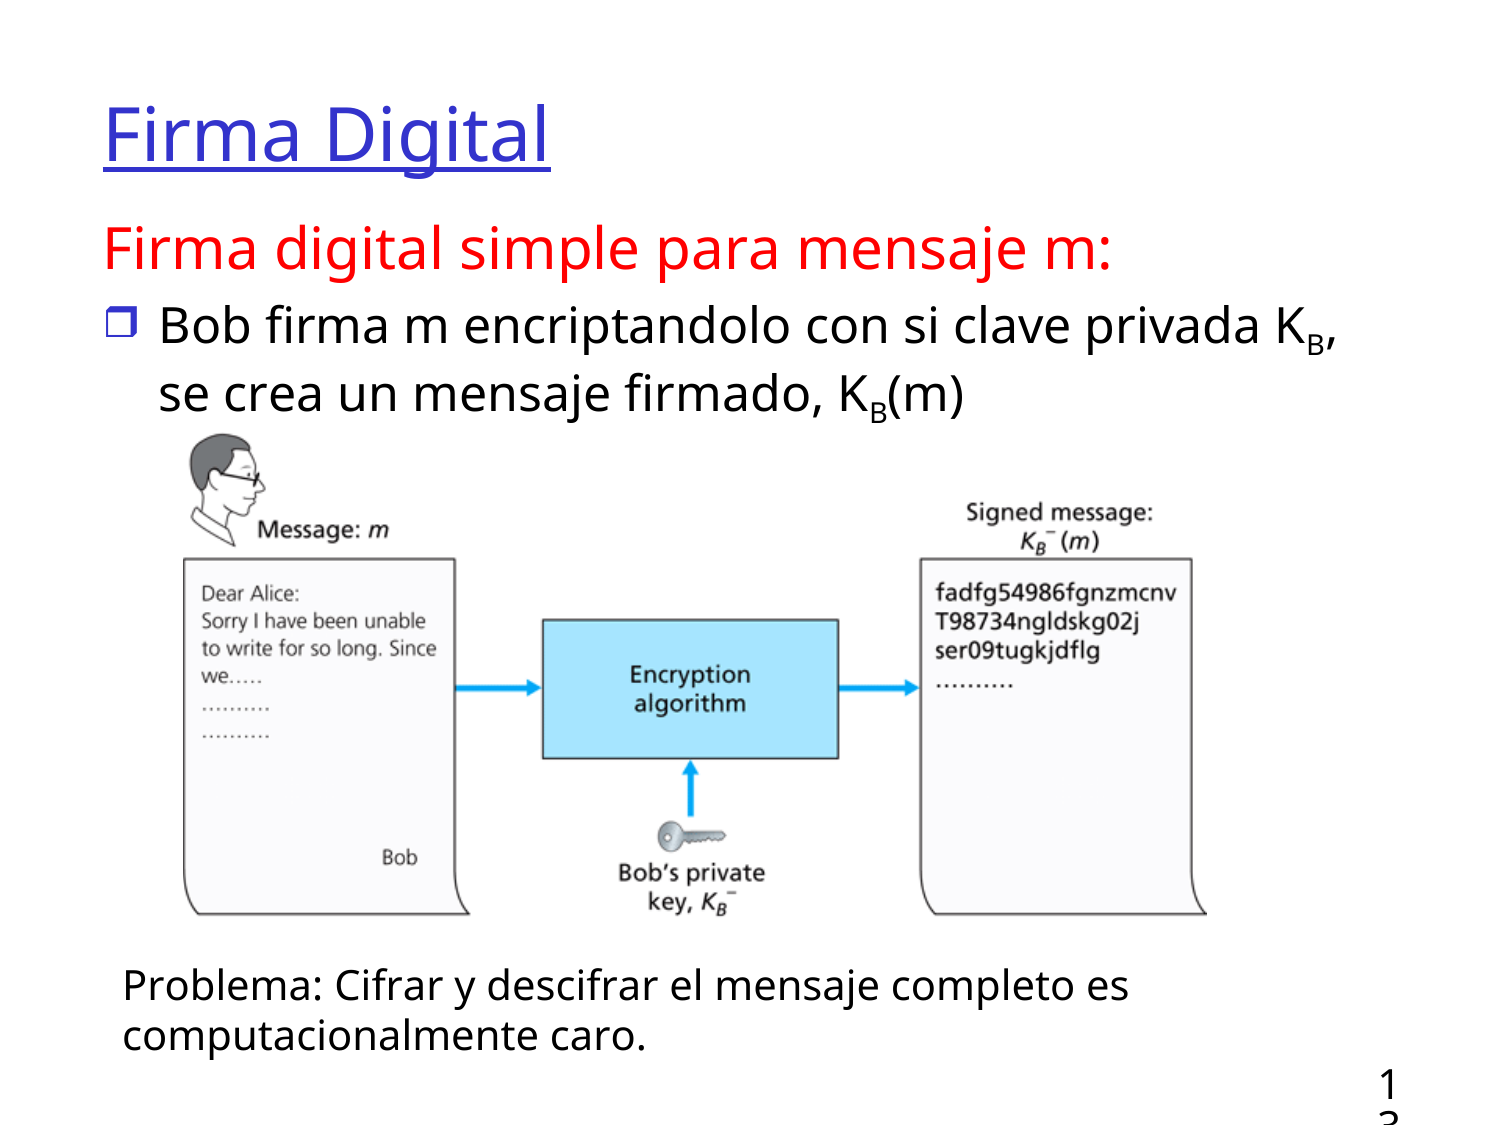

# Firma Digital
Firma digital simple para mensaje m:
Bob firma m encriptandolo con si clave privada KB, se crea un mensaje firmado, KB(m)
Problema: Cifrar y descifrar el mensaje completo es
computacionalmente caro.
13